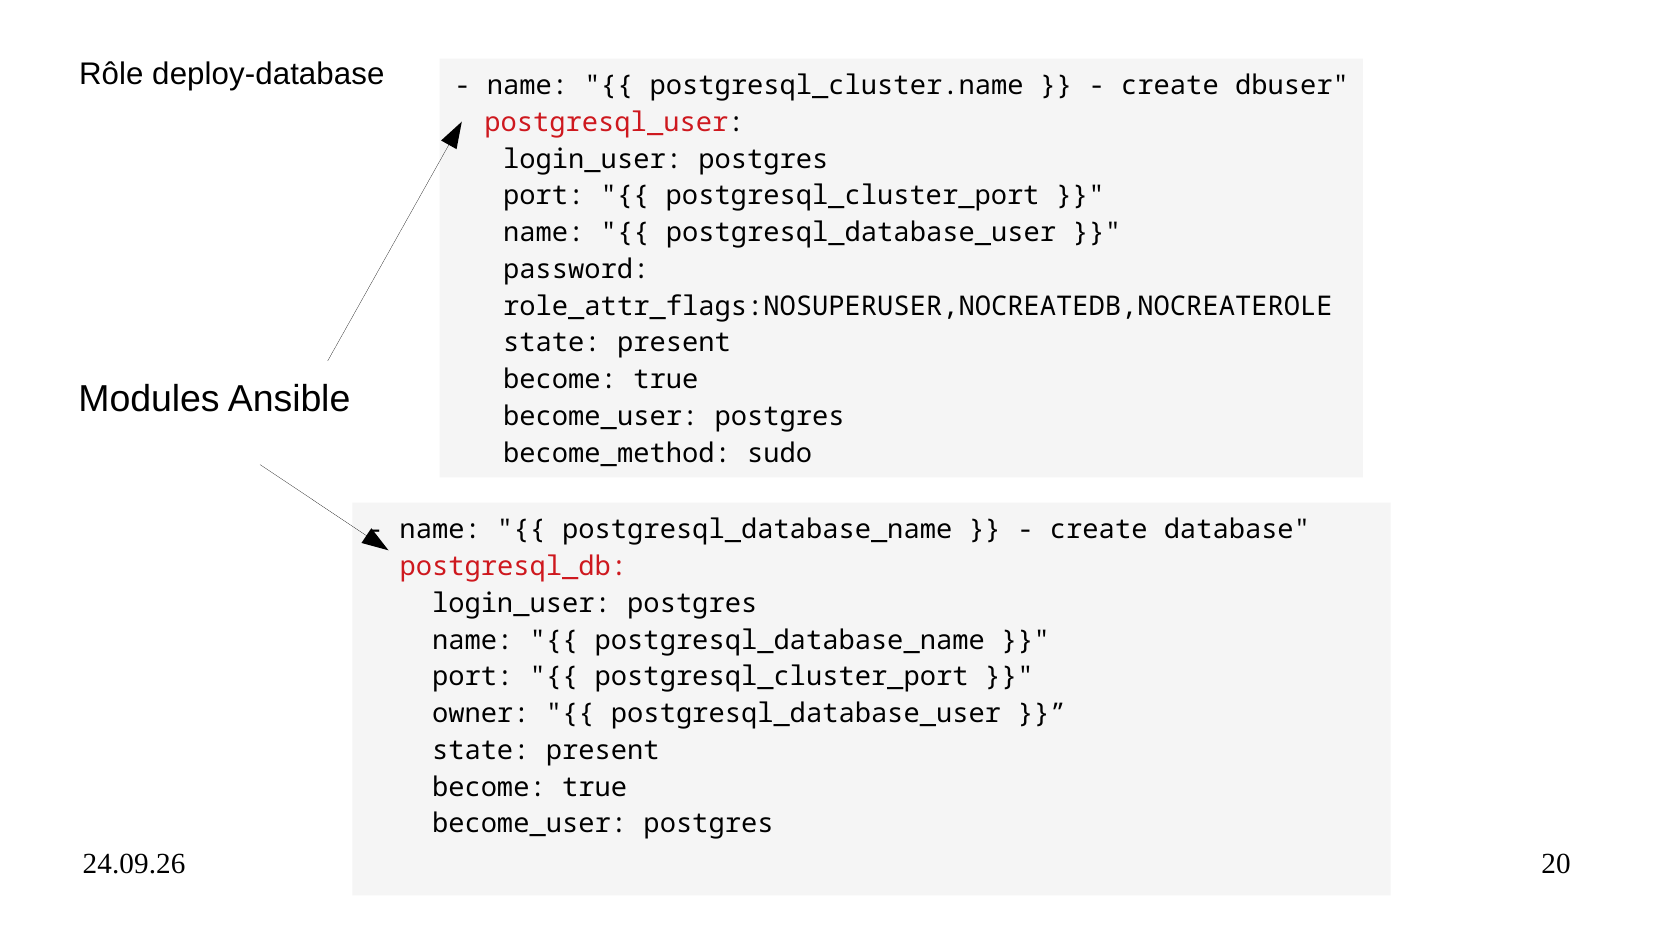

Rôle deploy-database
#
- name: "{{ postgresql_cluster.name }} - create dbuser"
 postgresql_user:
 login_user: postgres
 port: "{{ postgresql_cluster_port }}"
 name: "{{ postgresql_database_user }}"
 password:
 role_attr_flags:NOSUPERUSER,NOCREATEDB,NOCREATEROLE
 state: present
 become: true
 become_user: postgres
 become_method: sudo
Modules Ansible
- name: "{{ postgresql_database_name }} - create database"
 postgresql_db:
 login_user: postgres
 name: "{{ postgresql_database_name }}"
 port: "{{ postgresql_cluster_port }}"
 owner: "{{ postgresql_database_user }}”
 state: present
 become: true
 become_user: postgres
20